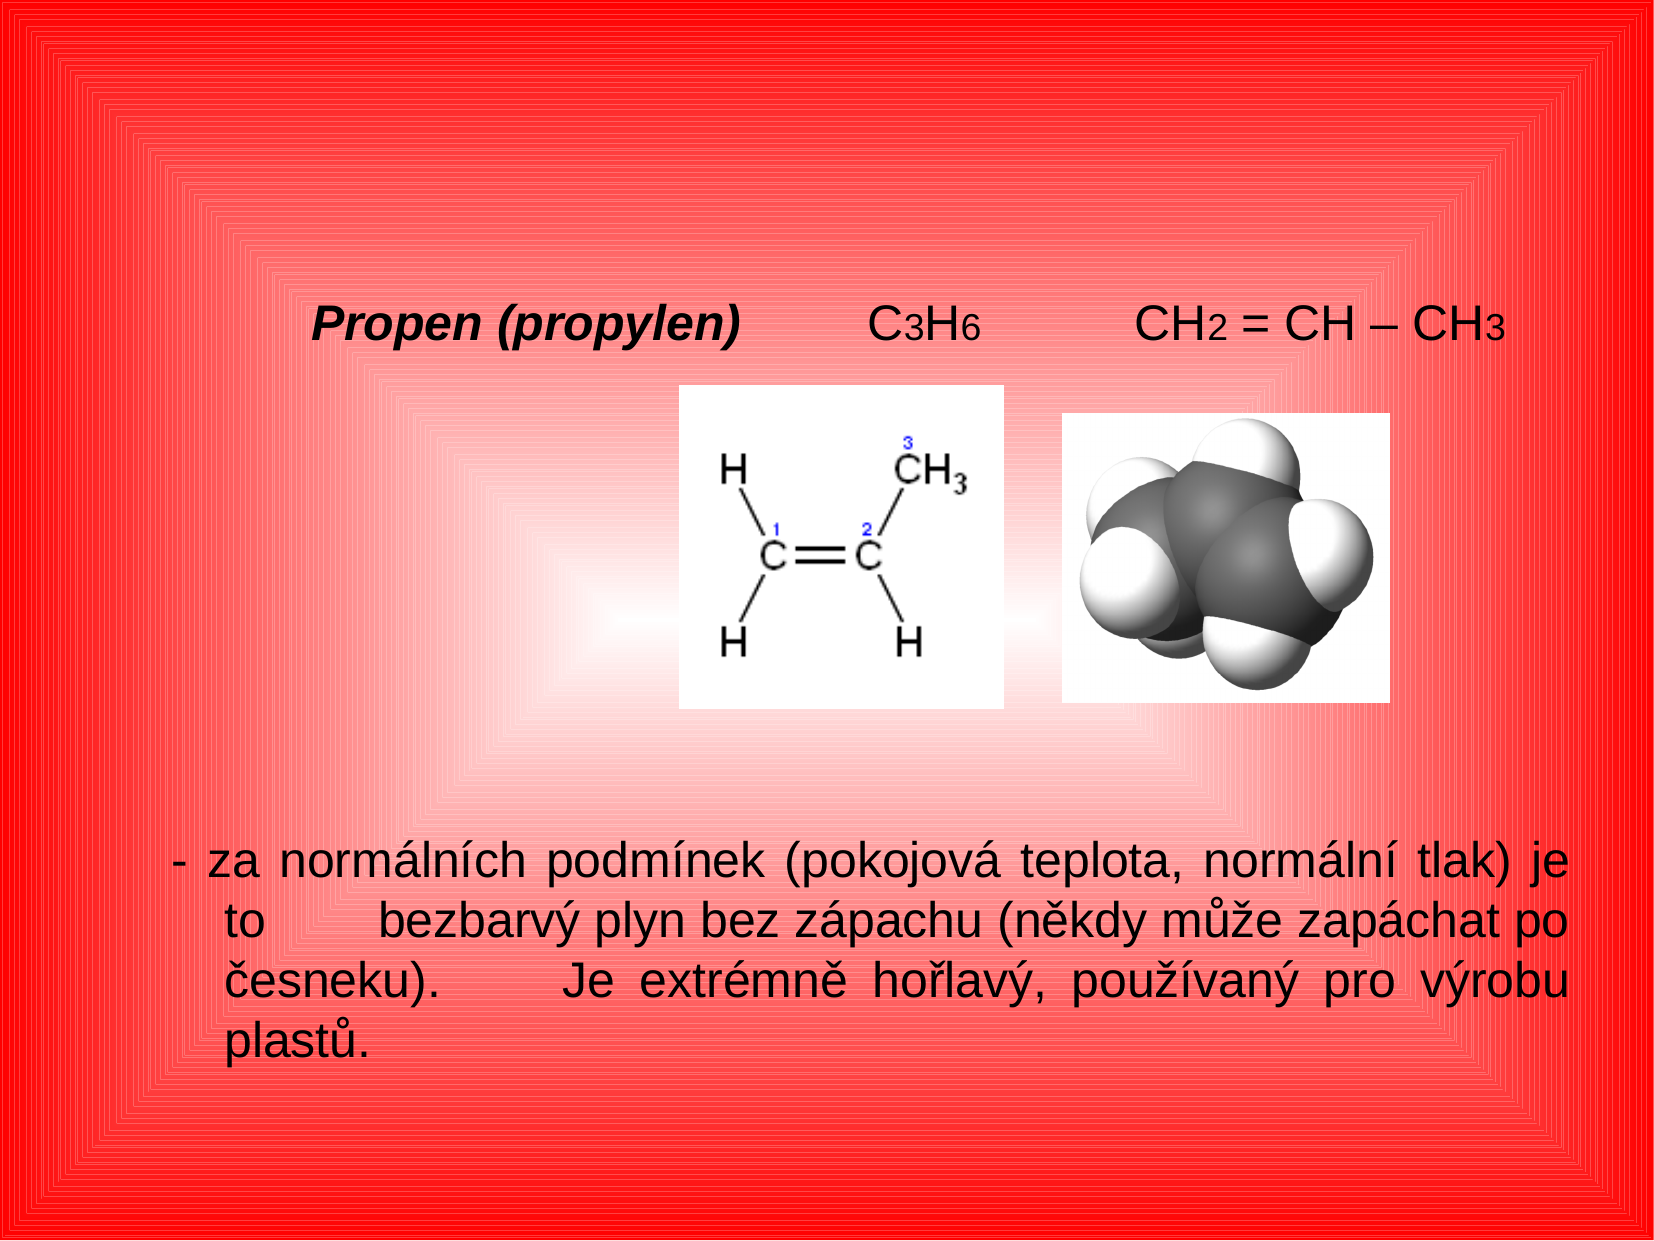

# Propen (propylen) C3H6 CH2 = CH – CH3
- za normálních podmínek (pokojová teplota, normální tlak) je to bezbarvý plyn bez zápachu (někdy může zapáchat po česneku). Je extrémně hořlavý, používaný pro výrobu plastů.